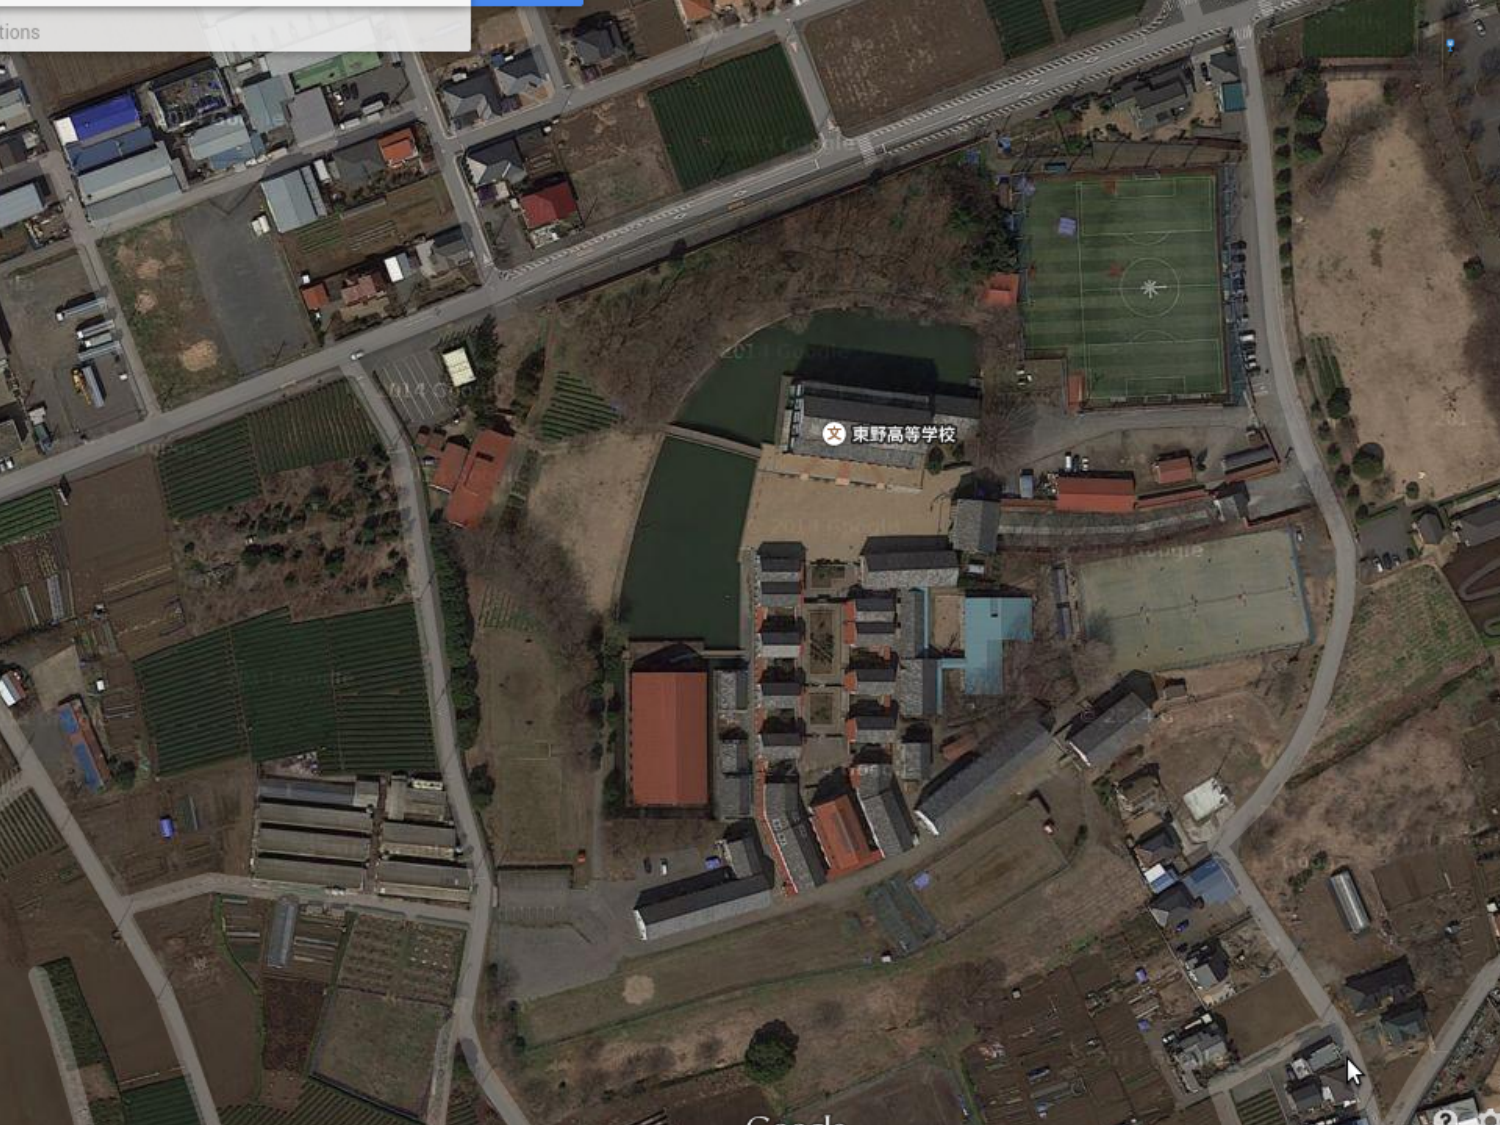

# The ridge and pond were enhanced on development
Service Systems Thinking
16